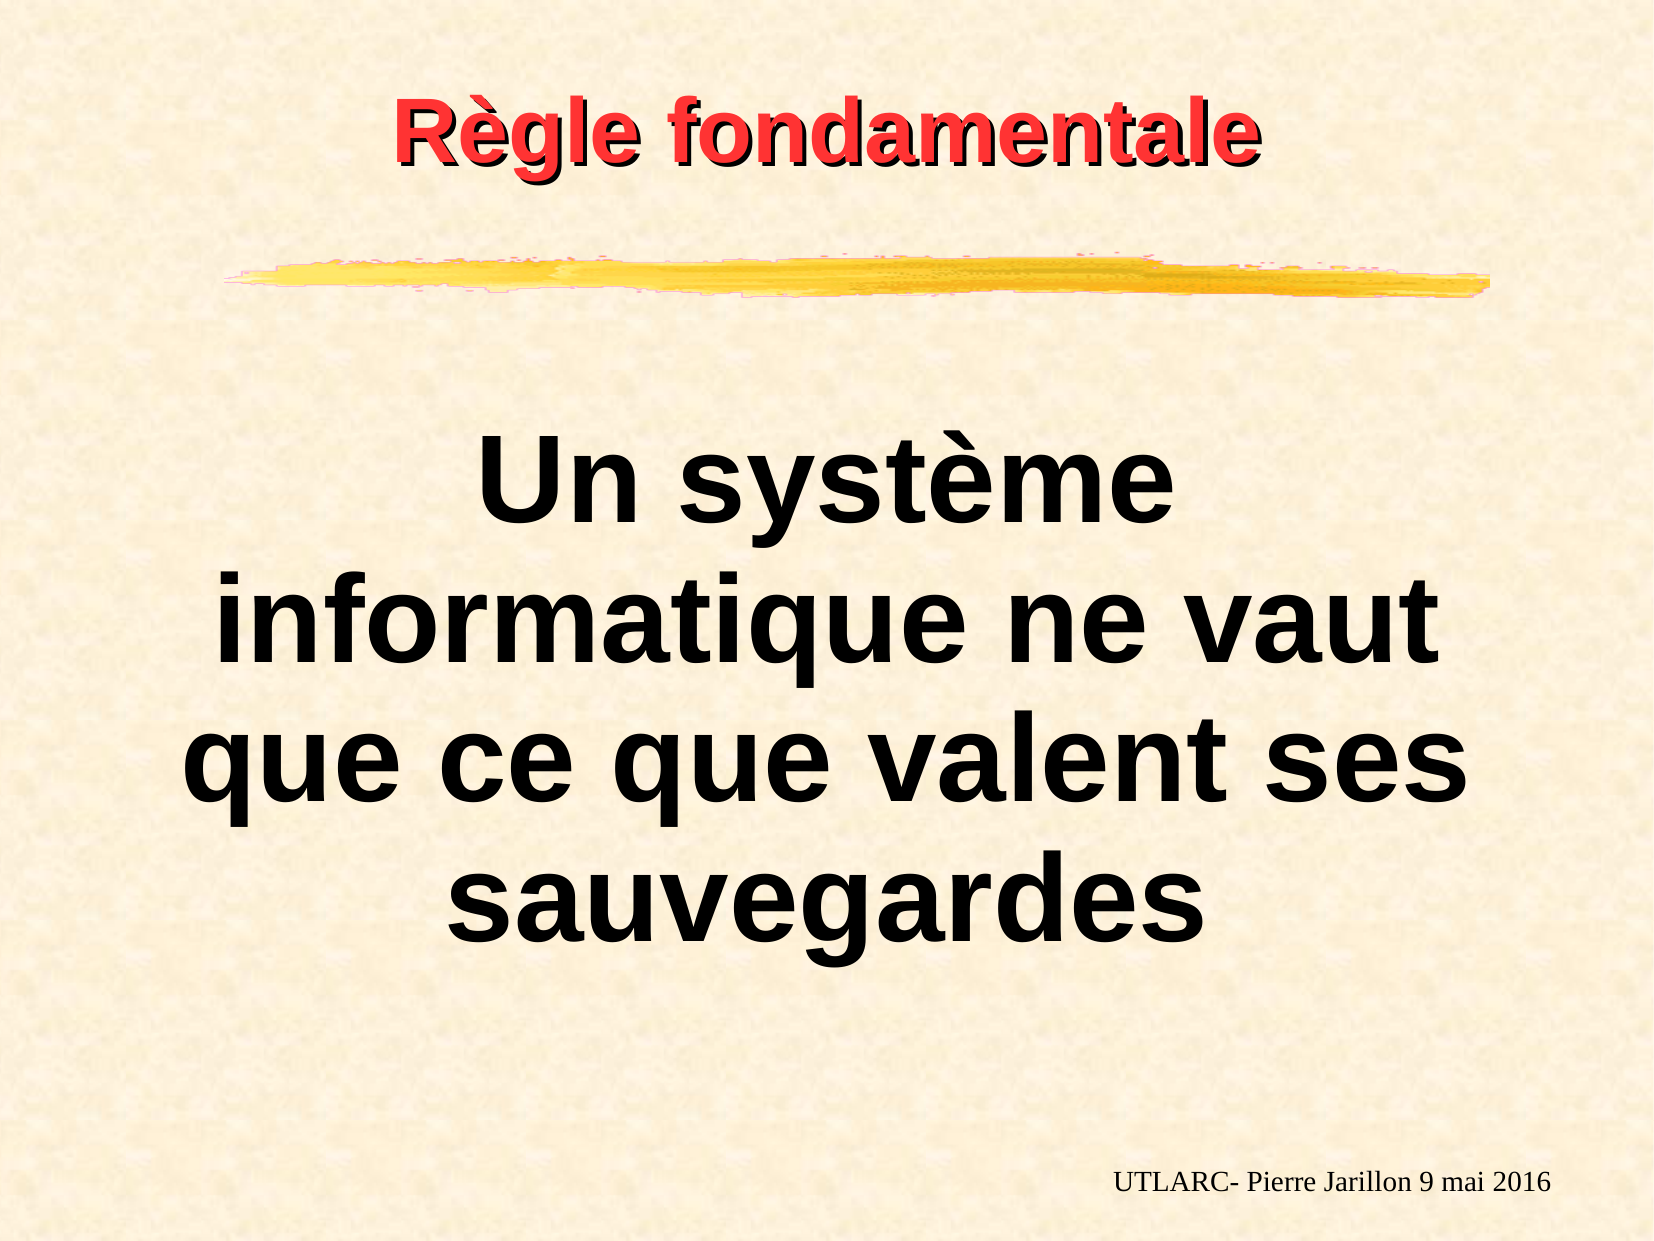

# Règle fondamentale
Un système informatique ne vaut que ce que valent ses sauvegardes
UTLARC- Pierre Jarillon 9 mai 2016